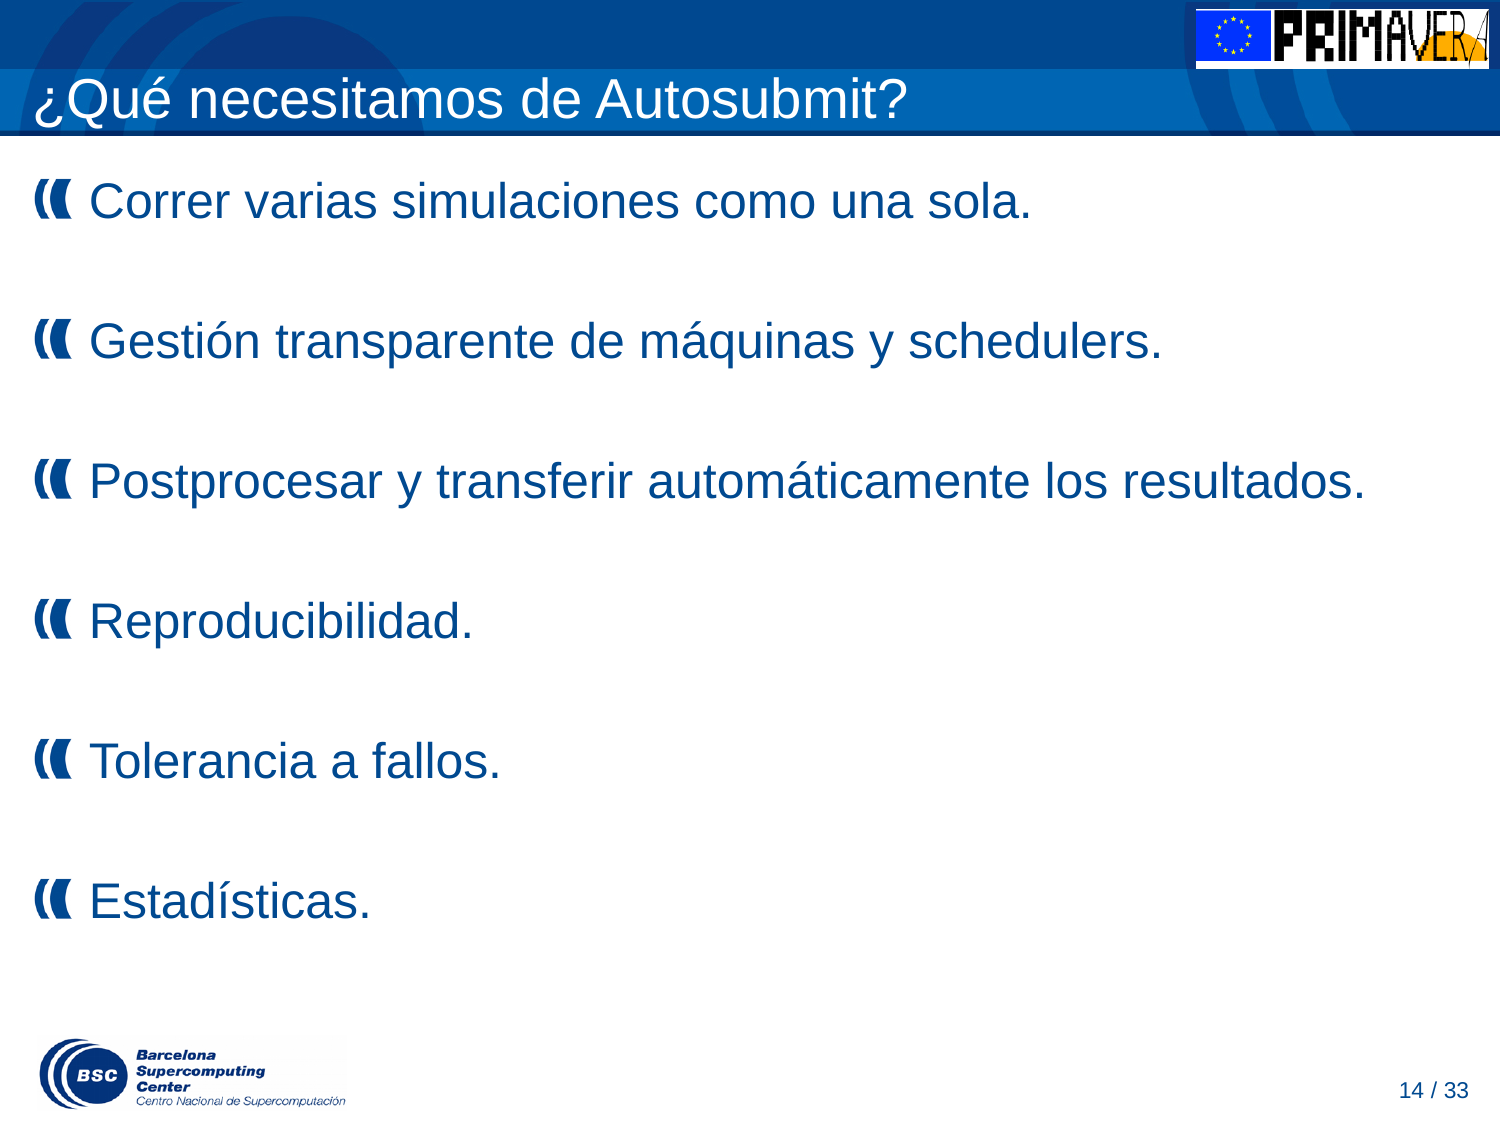

# ¿Qué necesitamos de Autosubmit?
Correr varias simulaciones como una sola.
Gestión transparente de máquinas y schedulers.
Postprocesar y transferir automáticamente los resultados.
Reproducibilidad.
Tolerancia a fallos.
Estadísticas.